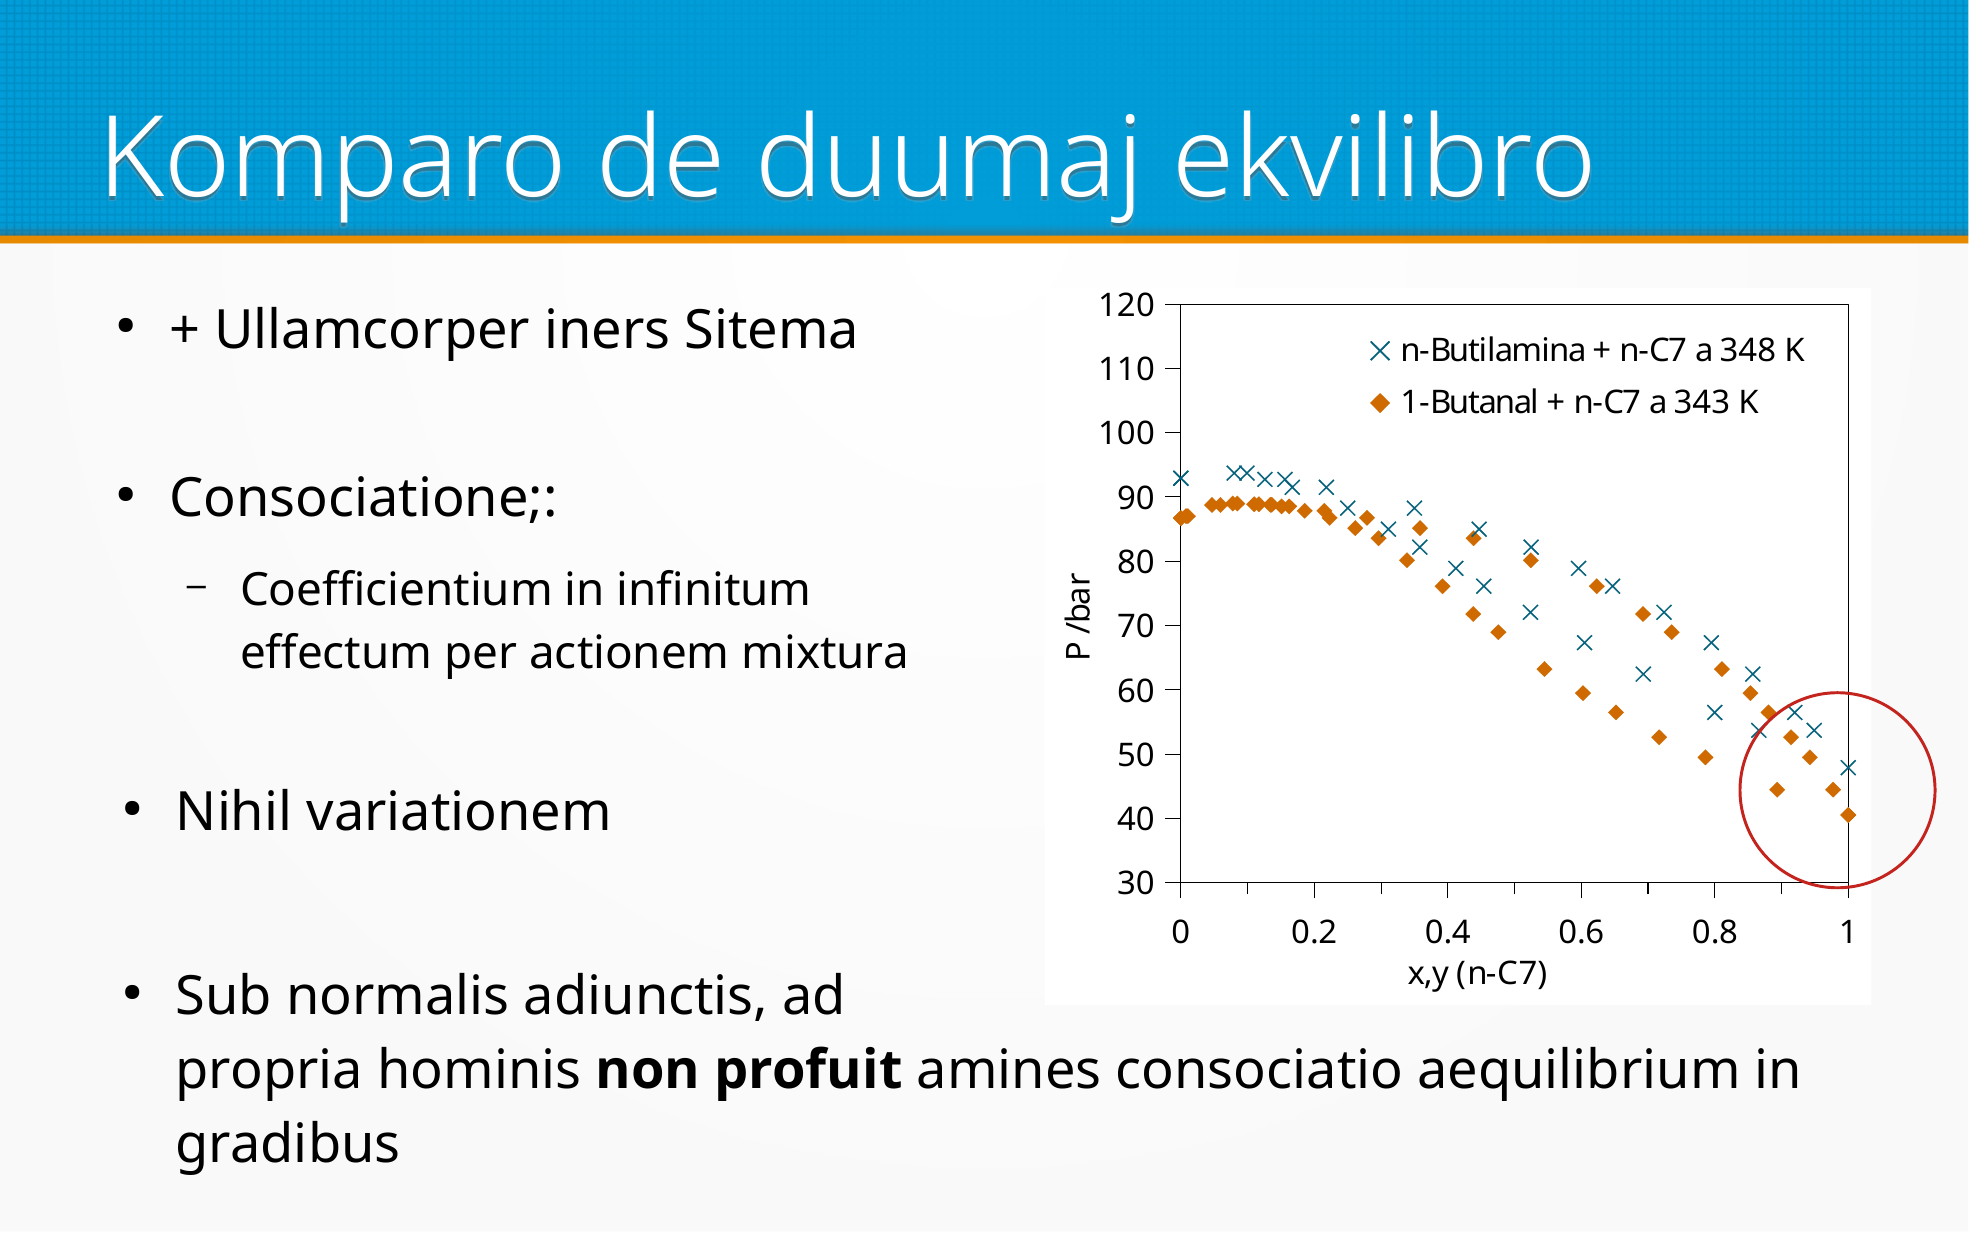

# Komparo de duumaj ekvilibro
+ Ullamcorper iners Sitema
Consociatione;:
Coefficientium in infinitum effectum per actionem mixtura
Nihil variationem
Sub normalis adiunctis, ad
propria hominis non profuit amines consociatio aequilibrium in gradibus